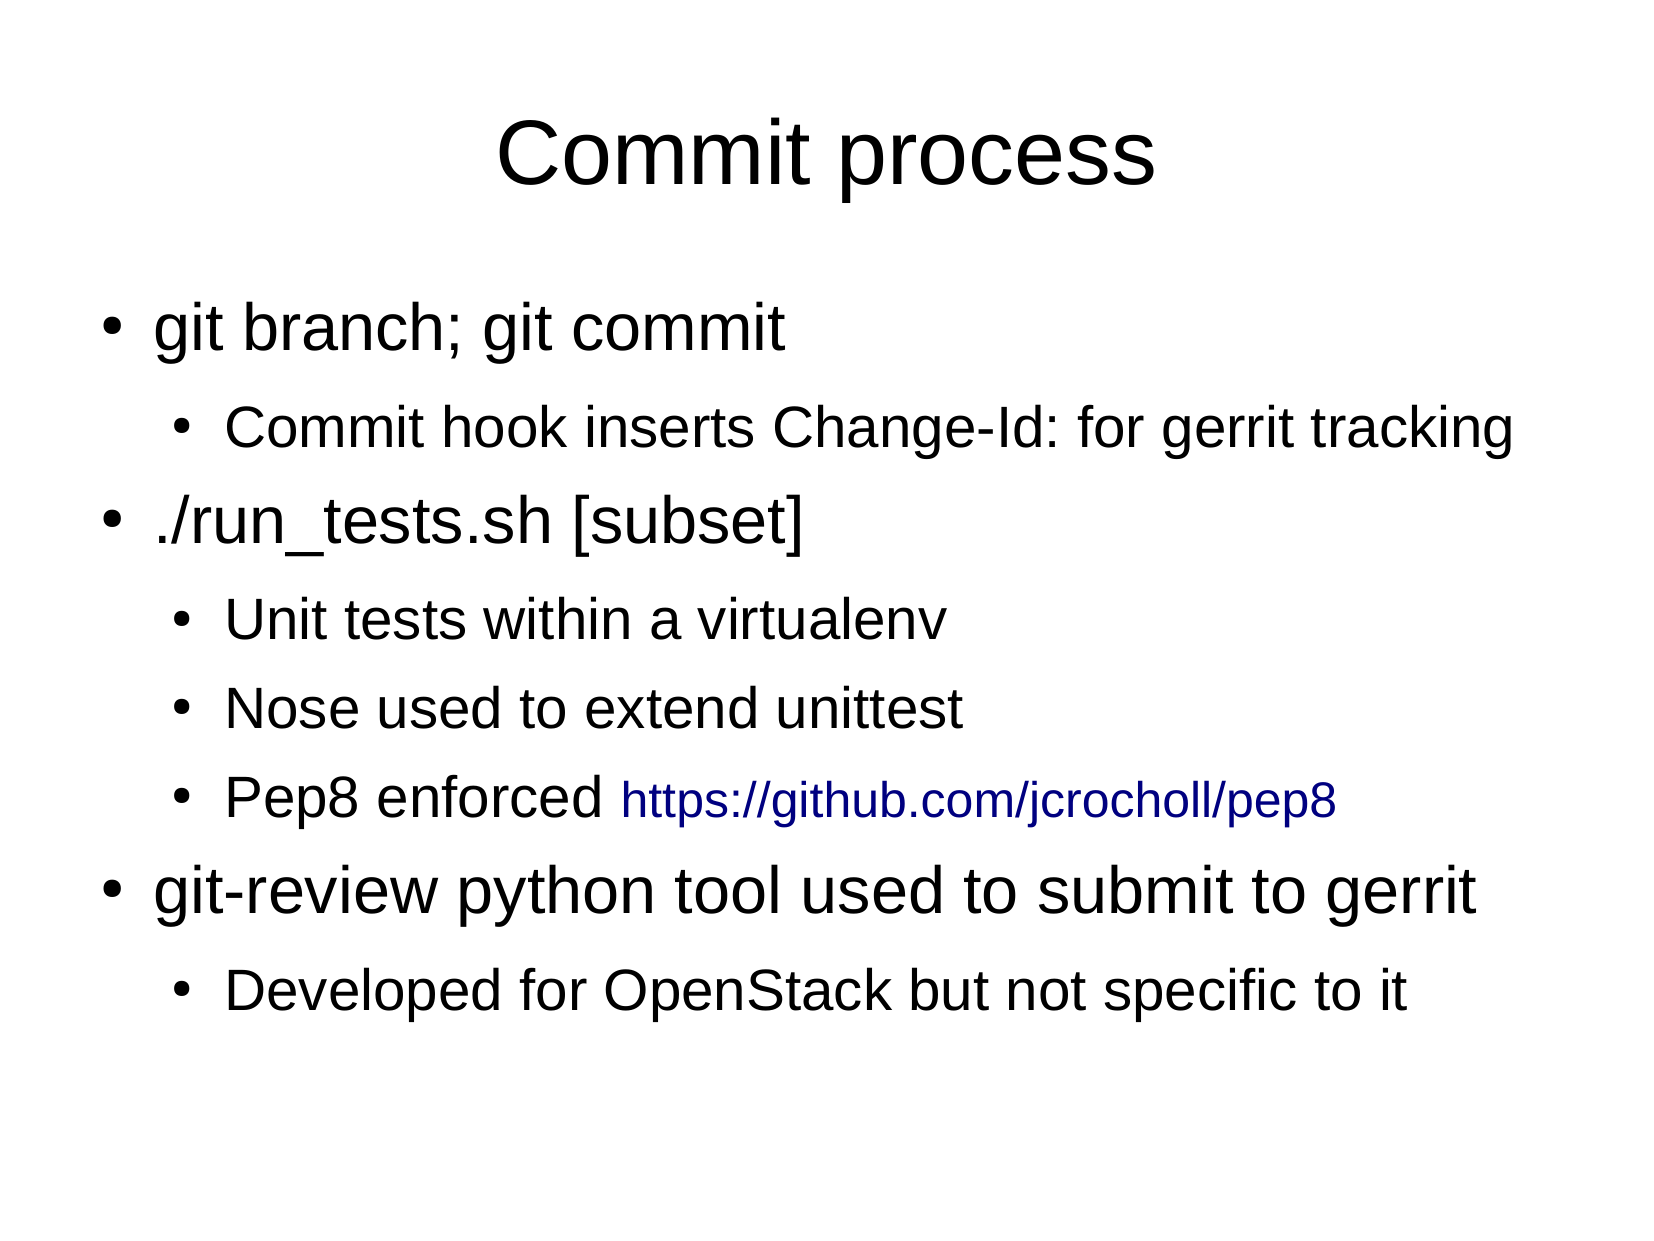

# Commit process
git branch; git commit
Commit hook inserts Change-Id: for gerrit tracking
./run_tests.sh [subset]
Unit tests within a virtualenv
Nose used to extend unittest
Pep8 enforced https://github.com/jcrocholl/pep8
git-review python tool used to submit to gerrit
Developed for OpenStack but not specific to it